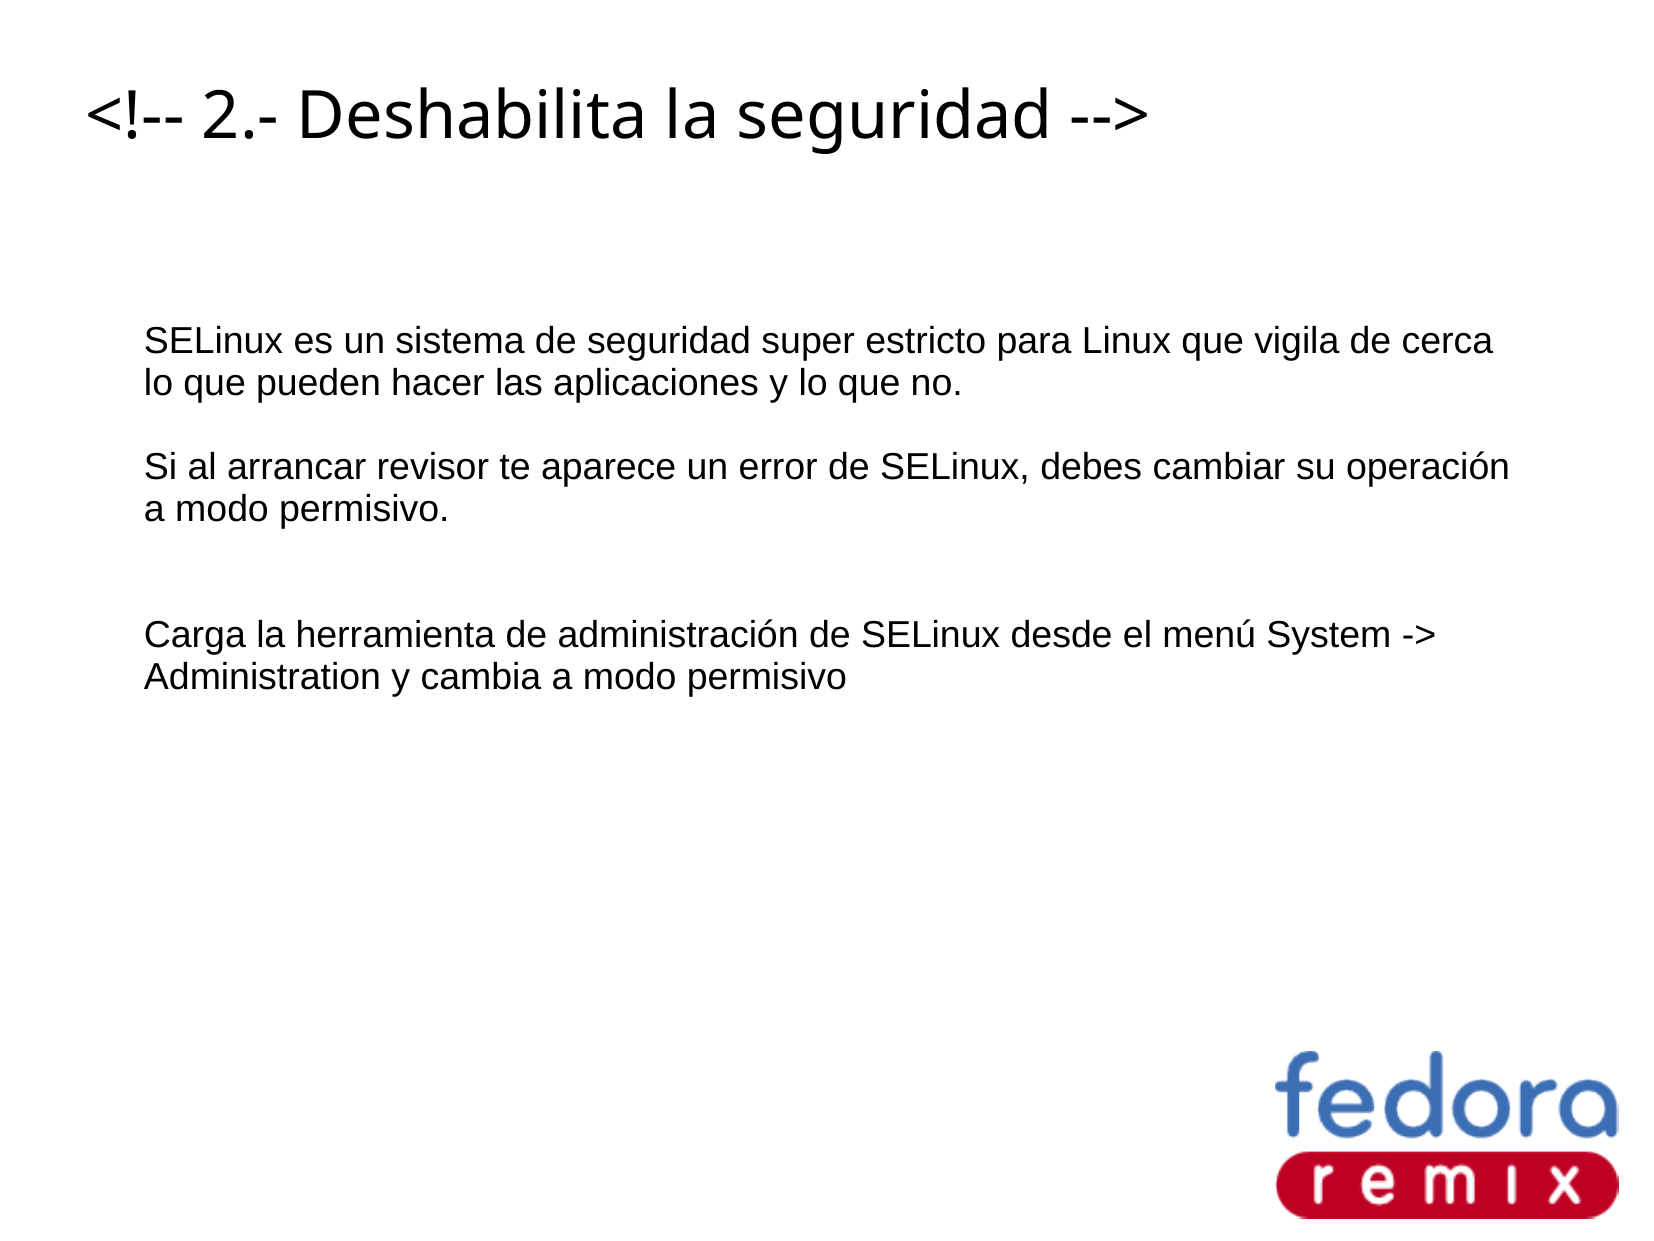

# <!-- 2.- Deshabilita la seguridad -->
SELinux es un sistema de seguridad super estricto para Linux que vigila de cerca lo que pueden hacer las aplicaciones y lo que no.
Si al arrancar revisor te aparece un error de SELinux, debes cambiar su operación a modo permisivo.
Carga la herramienta de administración de SELinux desde el menú System -> Administration y cambia a modo permisivo